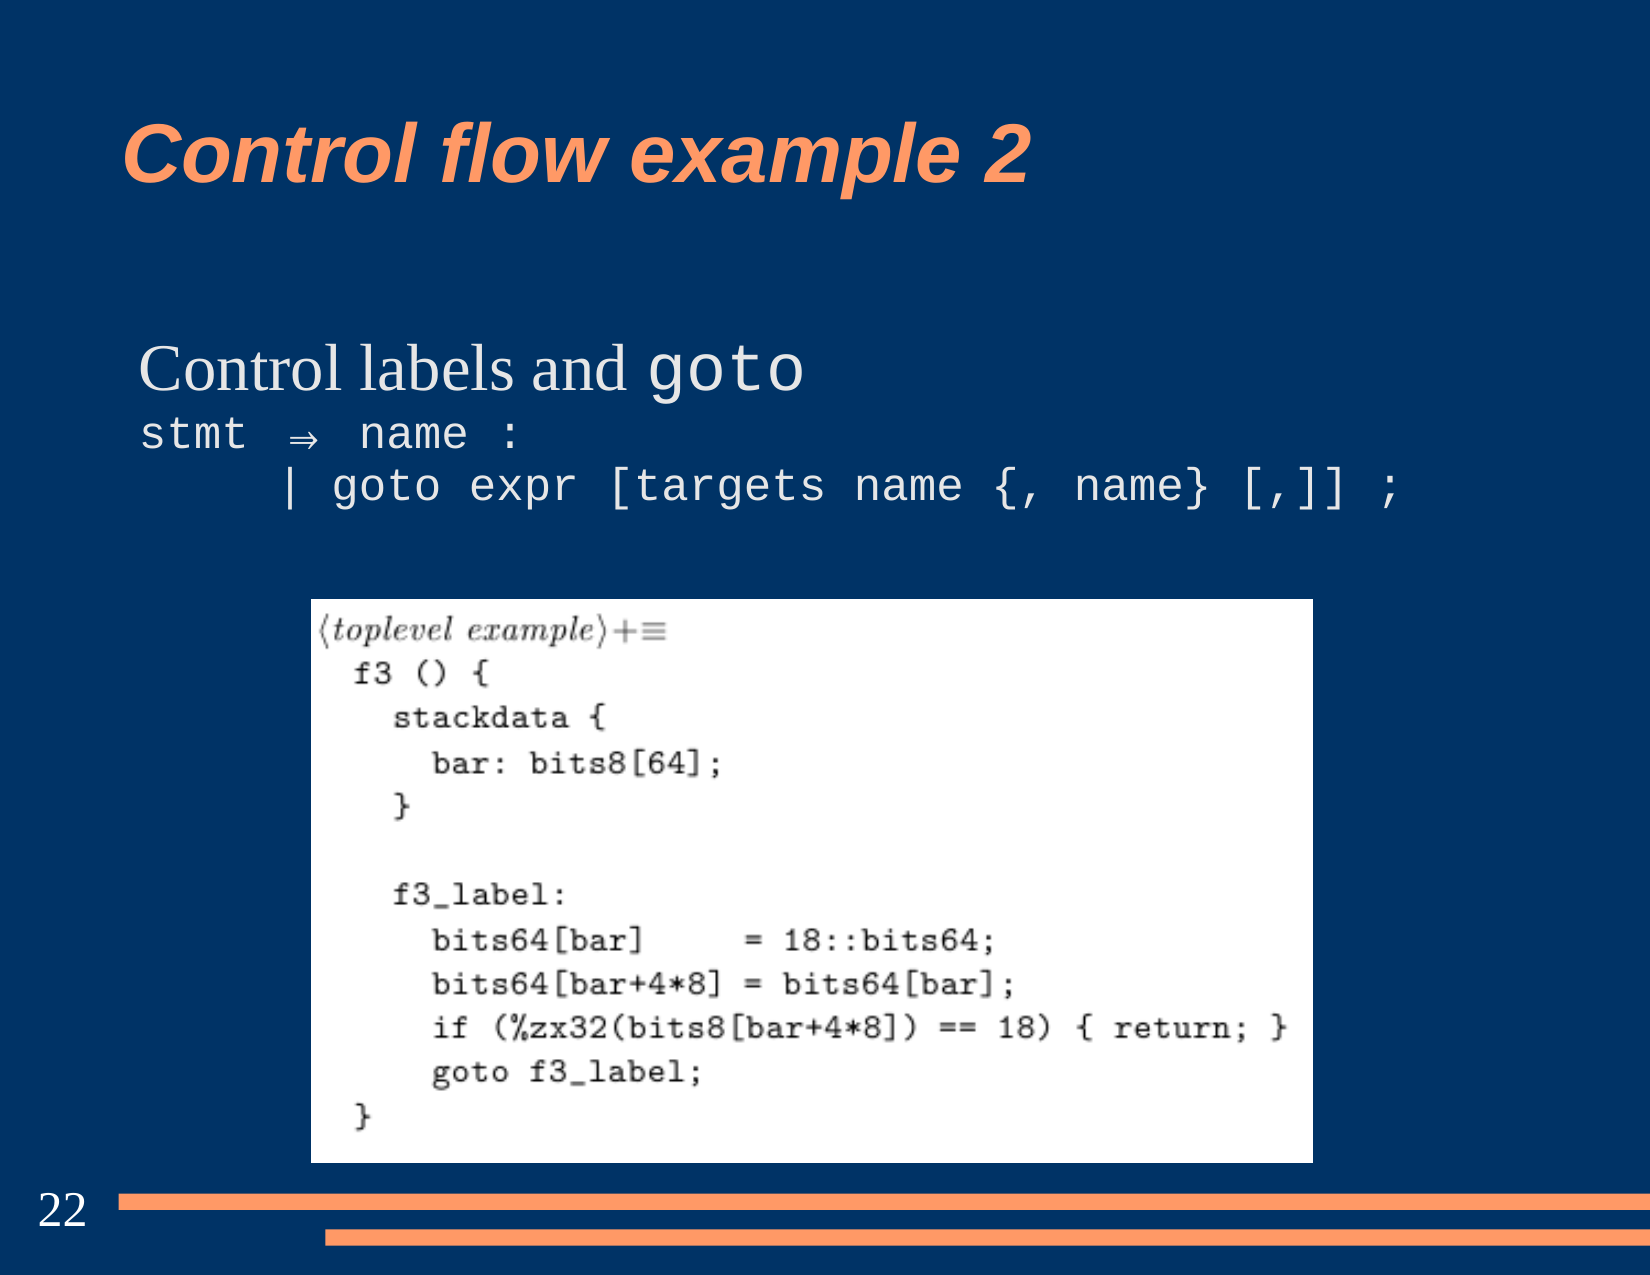

# Control flow example 2
Control labels and goto
stmt ⇒ name :
 | goto expr [targets name {, name} [,]] ;
22